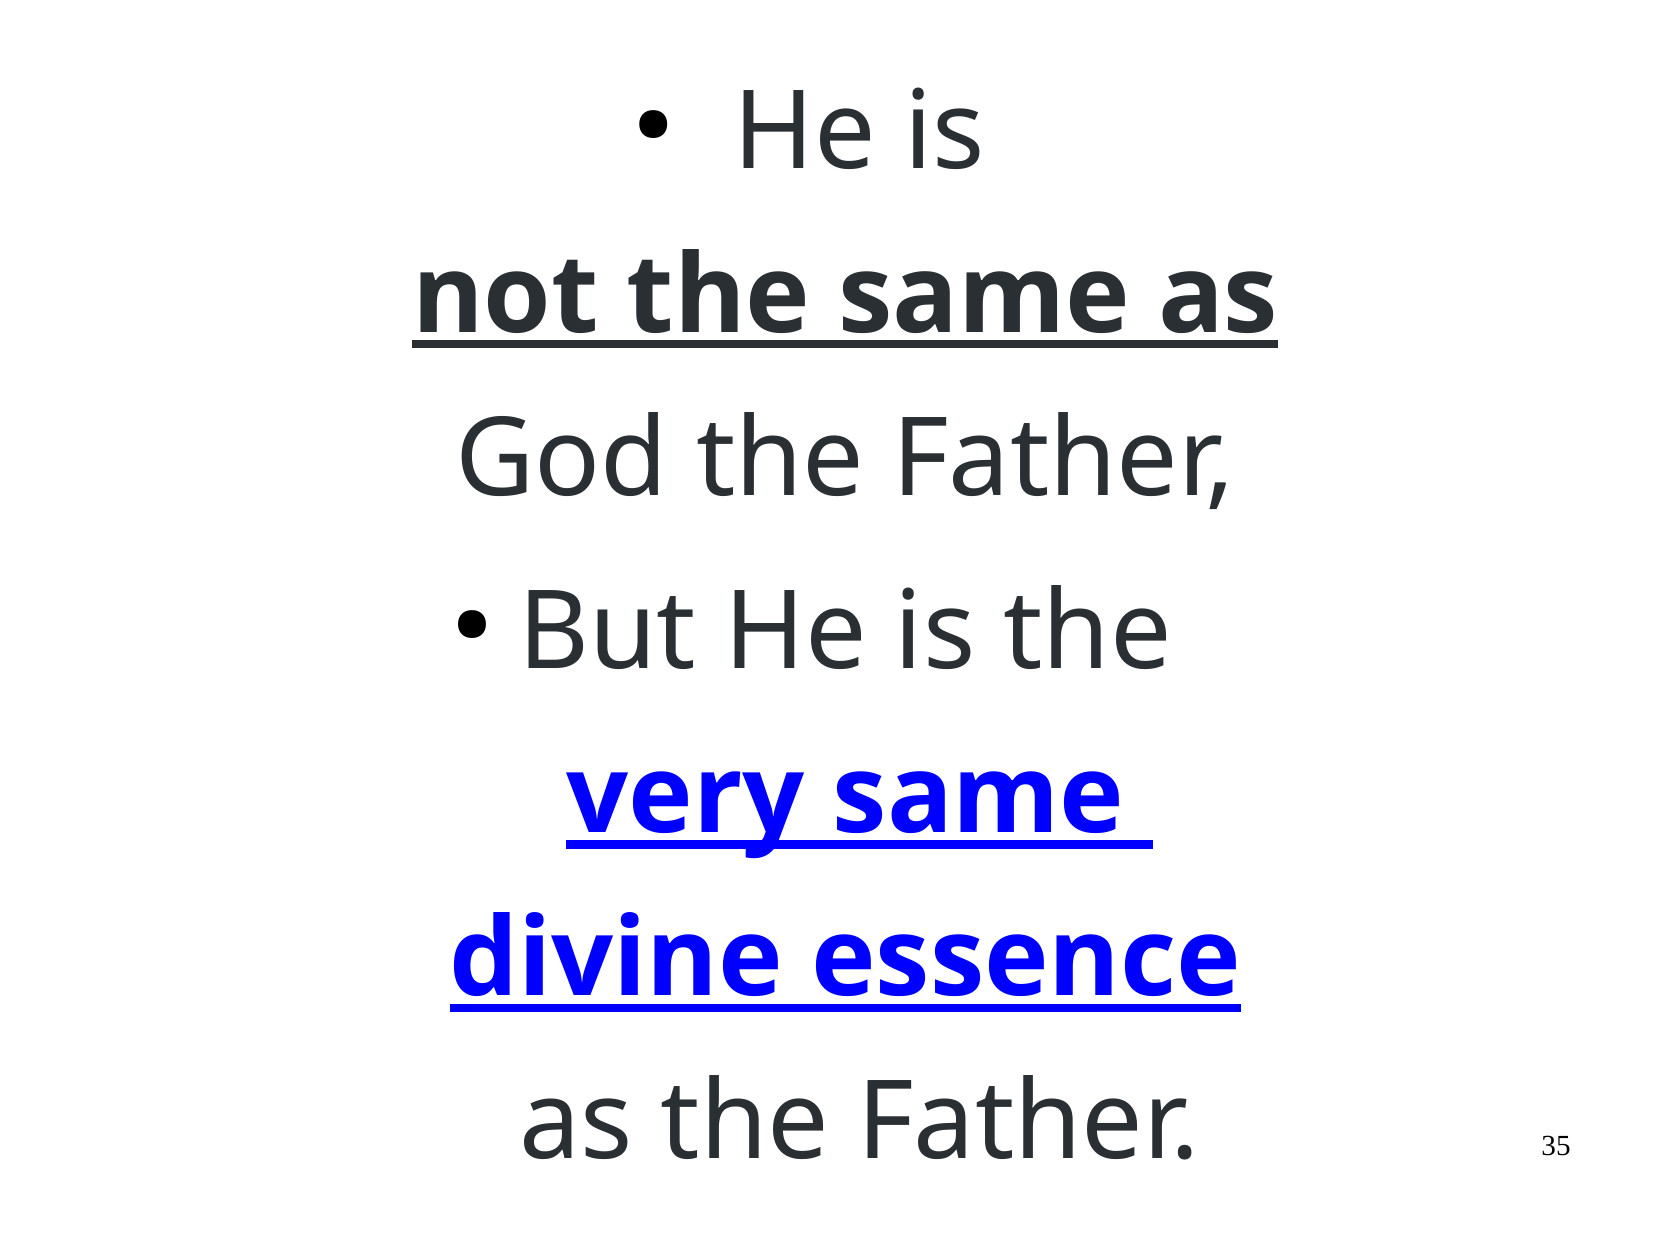

# He is not the same as God the Father,
But He is the
very same
divine essence
as the Father.
35